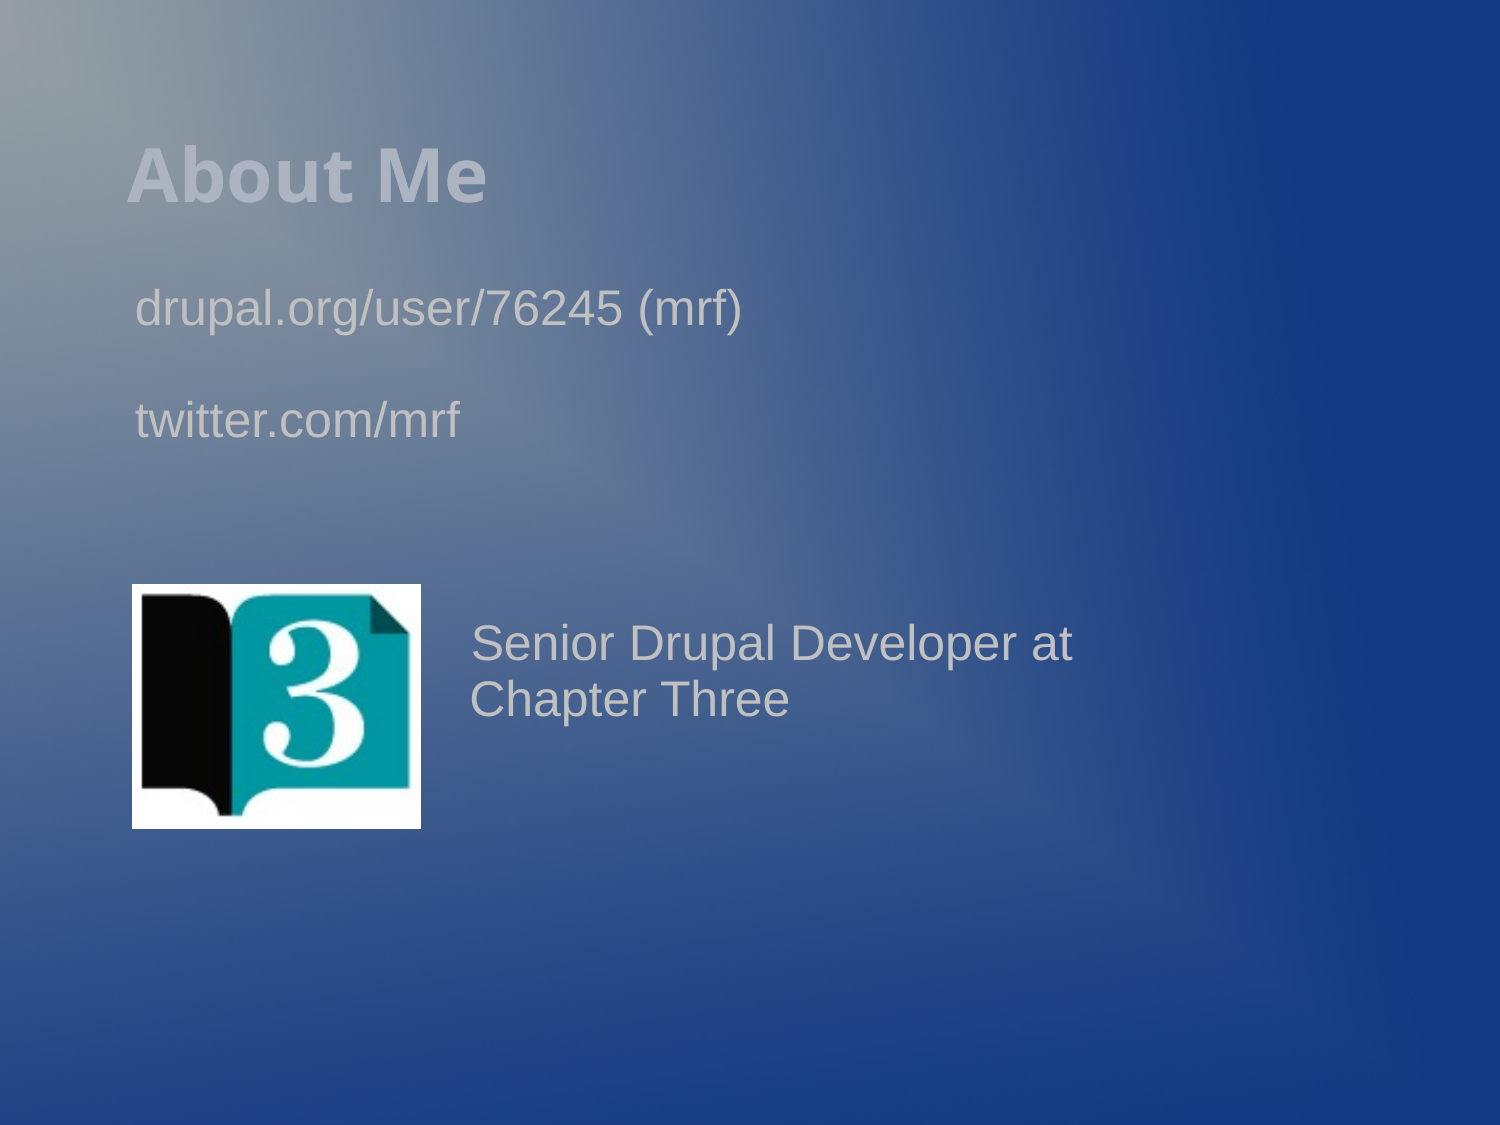

# About Me
drupal.org/user/76245 (mrf)
twitter.com/mrf
 Senior Drupal Developer at Chapter Three